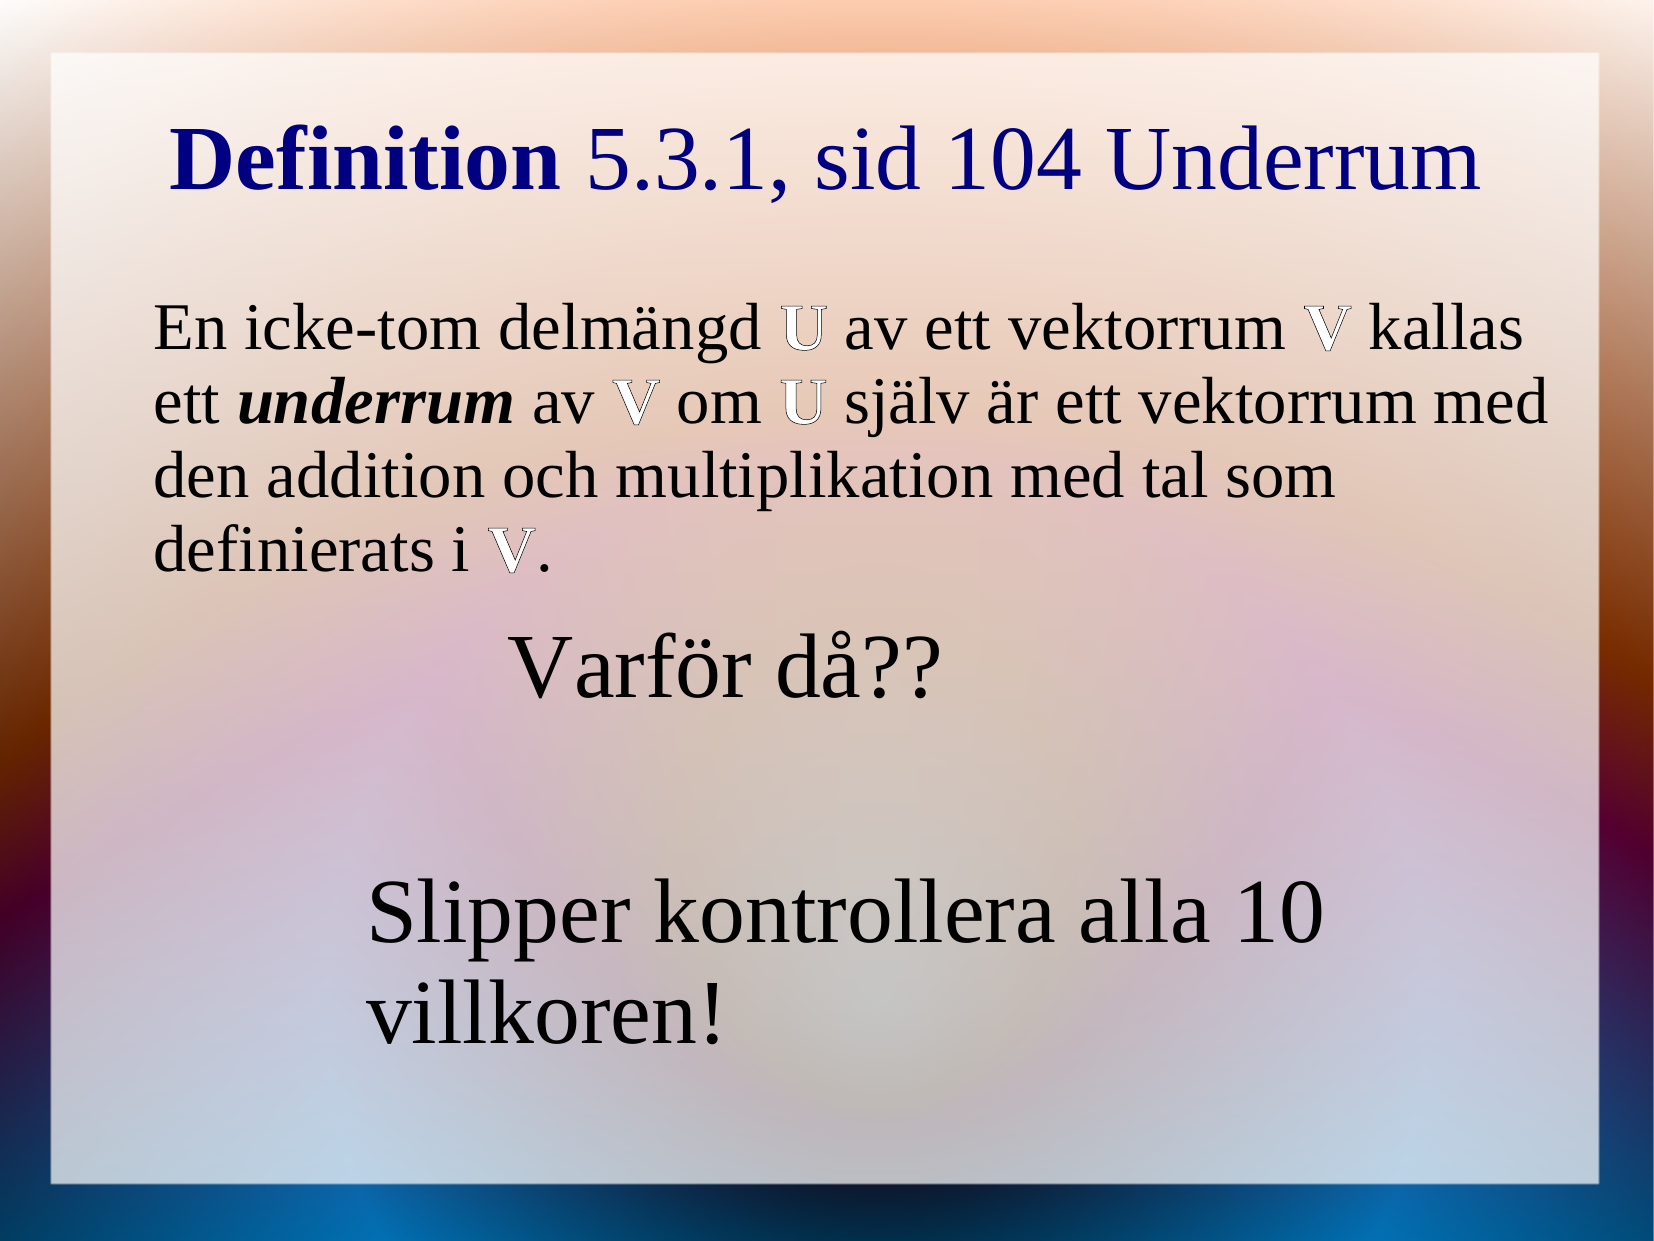

# Definition 5.3.1, sid 104 Underrum
En icke-tom delmängd U av ett vektorrum V kallas ett underrum av V om U själv är ett vektorrum med den addition och multiplikation med tal som definierats i V.
Varför då??
Slipper kontrollera alla 10 villkoren!